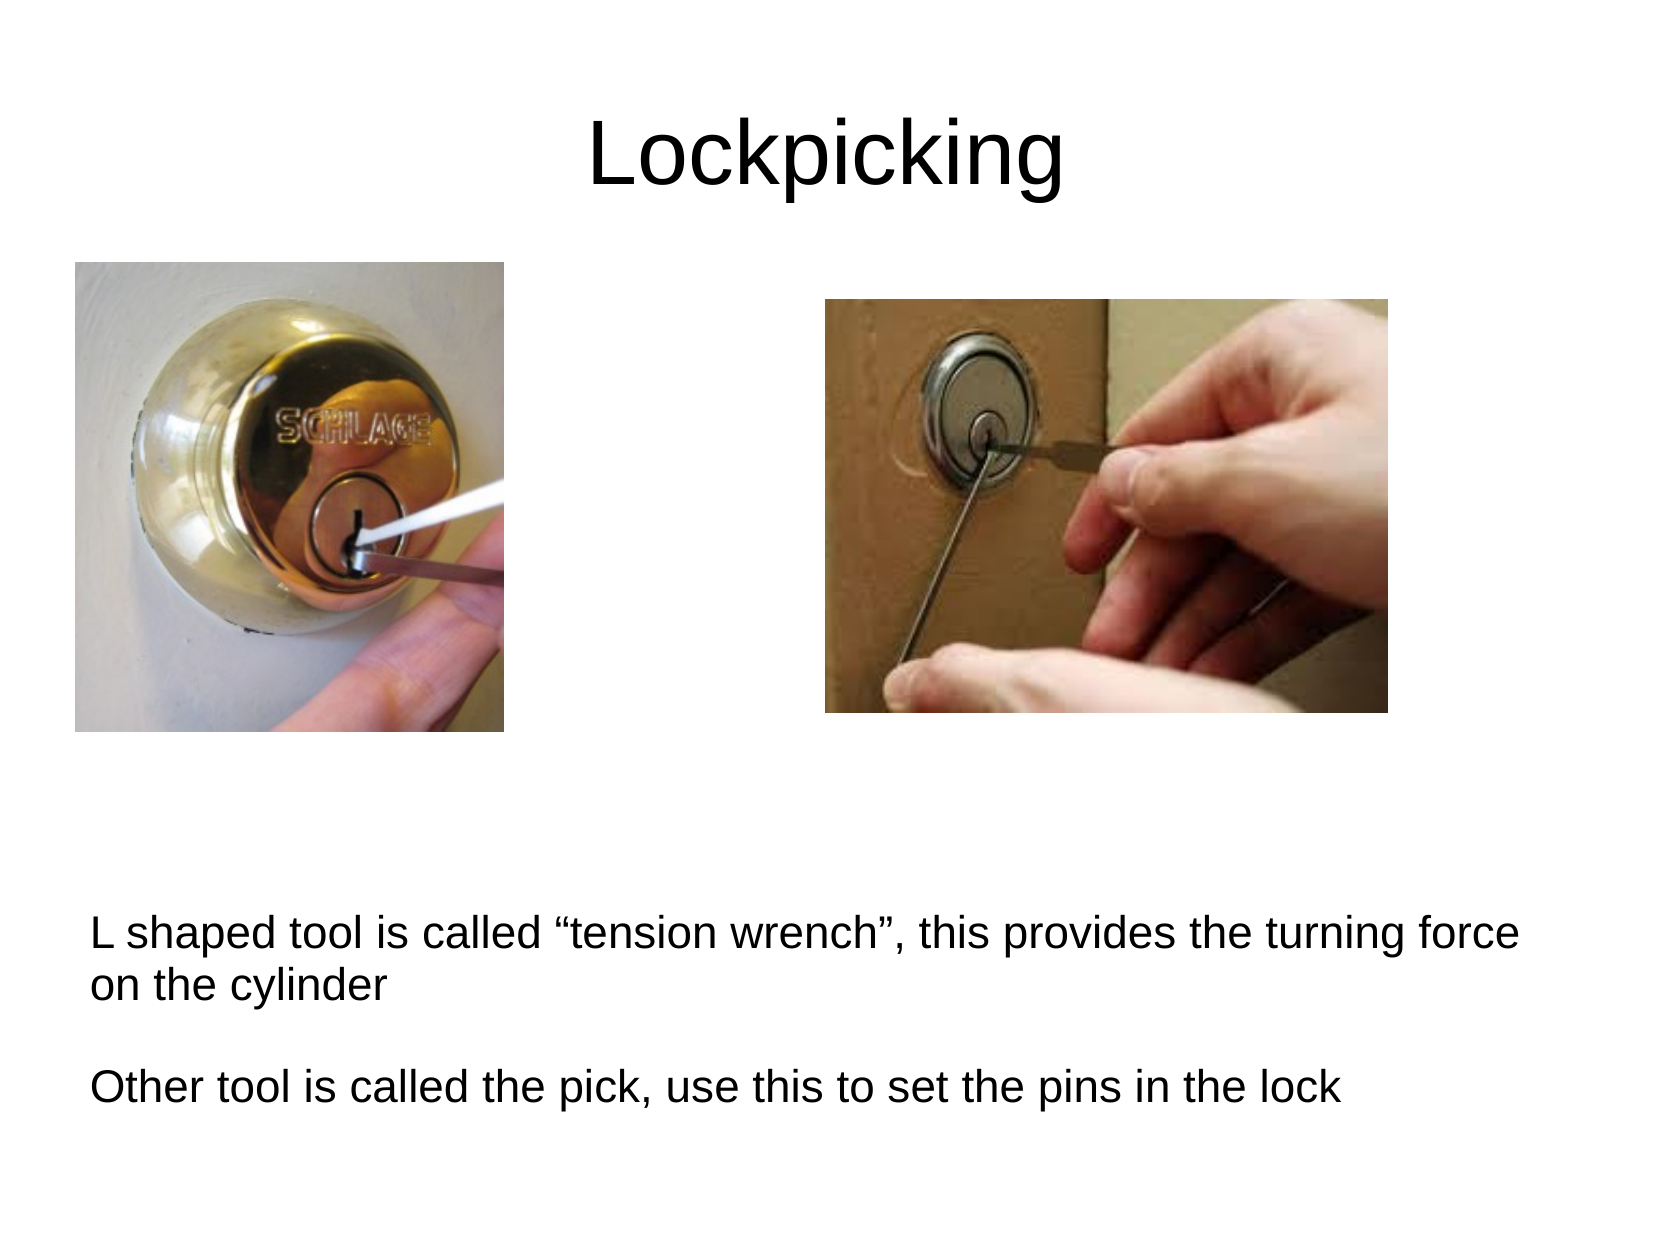

# Lockpicking
L shaped tool is called “tension wrench”, this provides the turning force on the cylinder
Other tool is called the pick, use this to set the pins in the lock